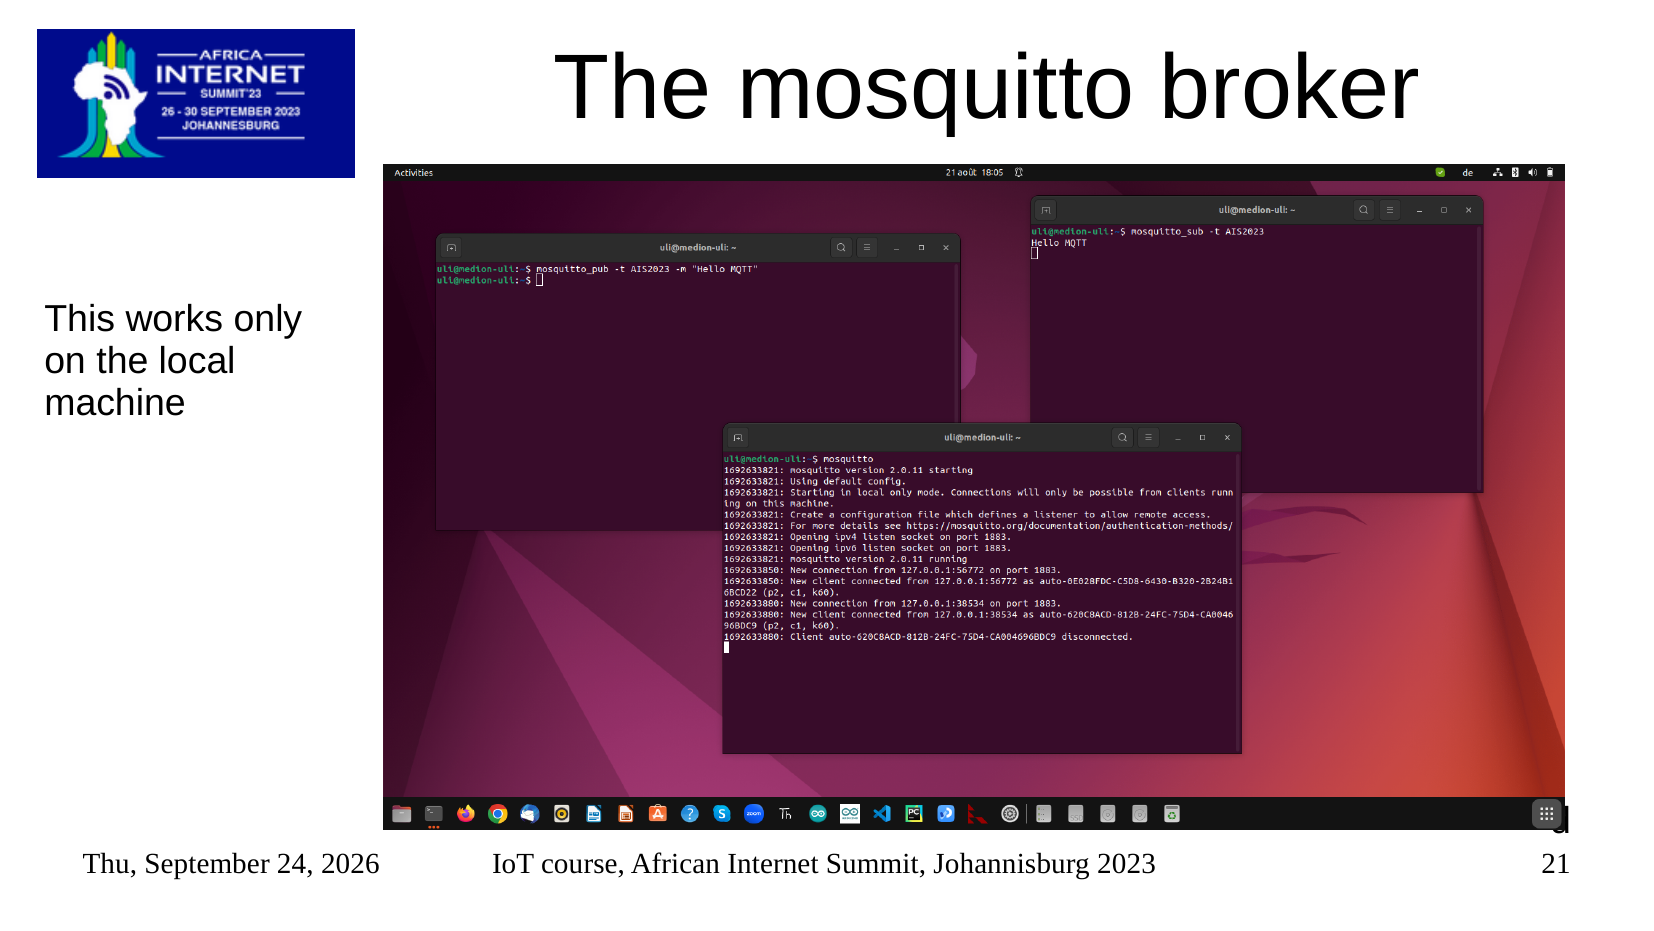

# The mosquitto broker
This works only
on the local
machine
d
IoT course, African Internet Summit, Johannisburg 2023
21